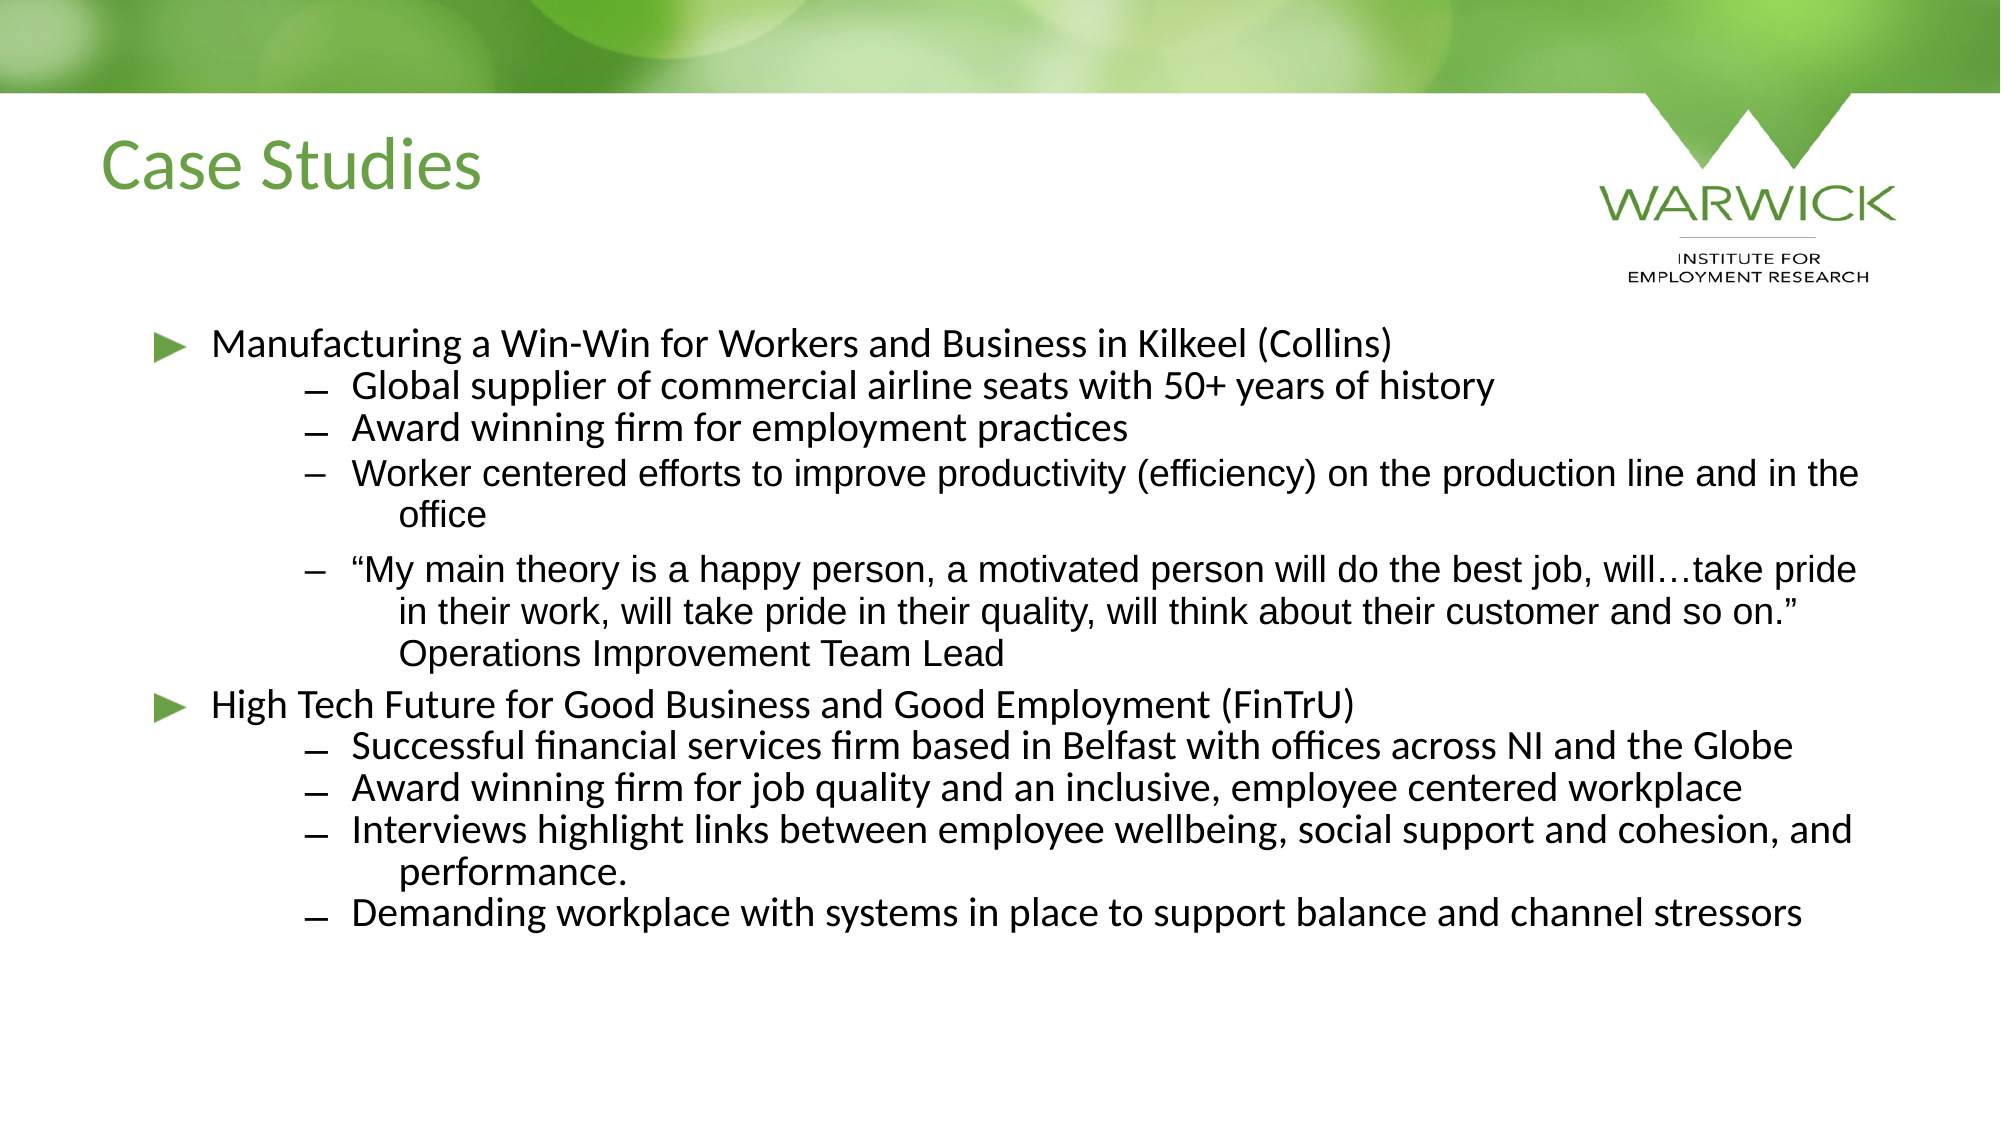

# Case Studies
Manufacturing a Win-Win for Workers and Business in Kilkeel (Collins)
Global supplier of commercial airline seats with 50+ years of history
Award winning firm for employment practices
Worker centered efforts to improve productivity (efficiency) on the production line and in the office
“My main theory is a happy person, a motivated person will do the best job, will…take pride in their work, will take pride in their quality, will think about their customer and so on.” Operations Improvement Team Lead
High Tech Future for Good Business and Good Employment (FinTrU)
Successful financial services firm based in Belfast with offices across NI and the Globe
Award winning firm for job quality and an inclusive, employee centered workplace
Interviews highlight links between employee wellbeing, social support and cohesion, and performance.
Demanding workplace with systems in place to support balance and channel stressors